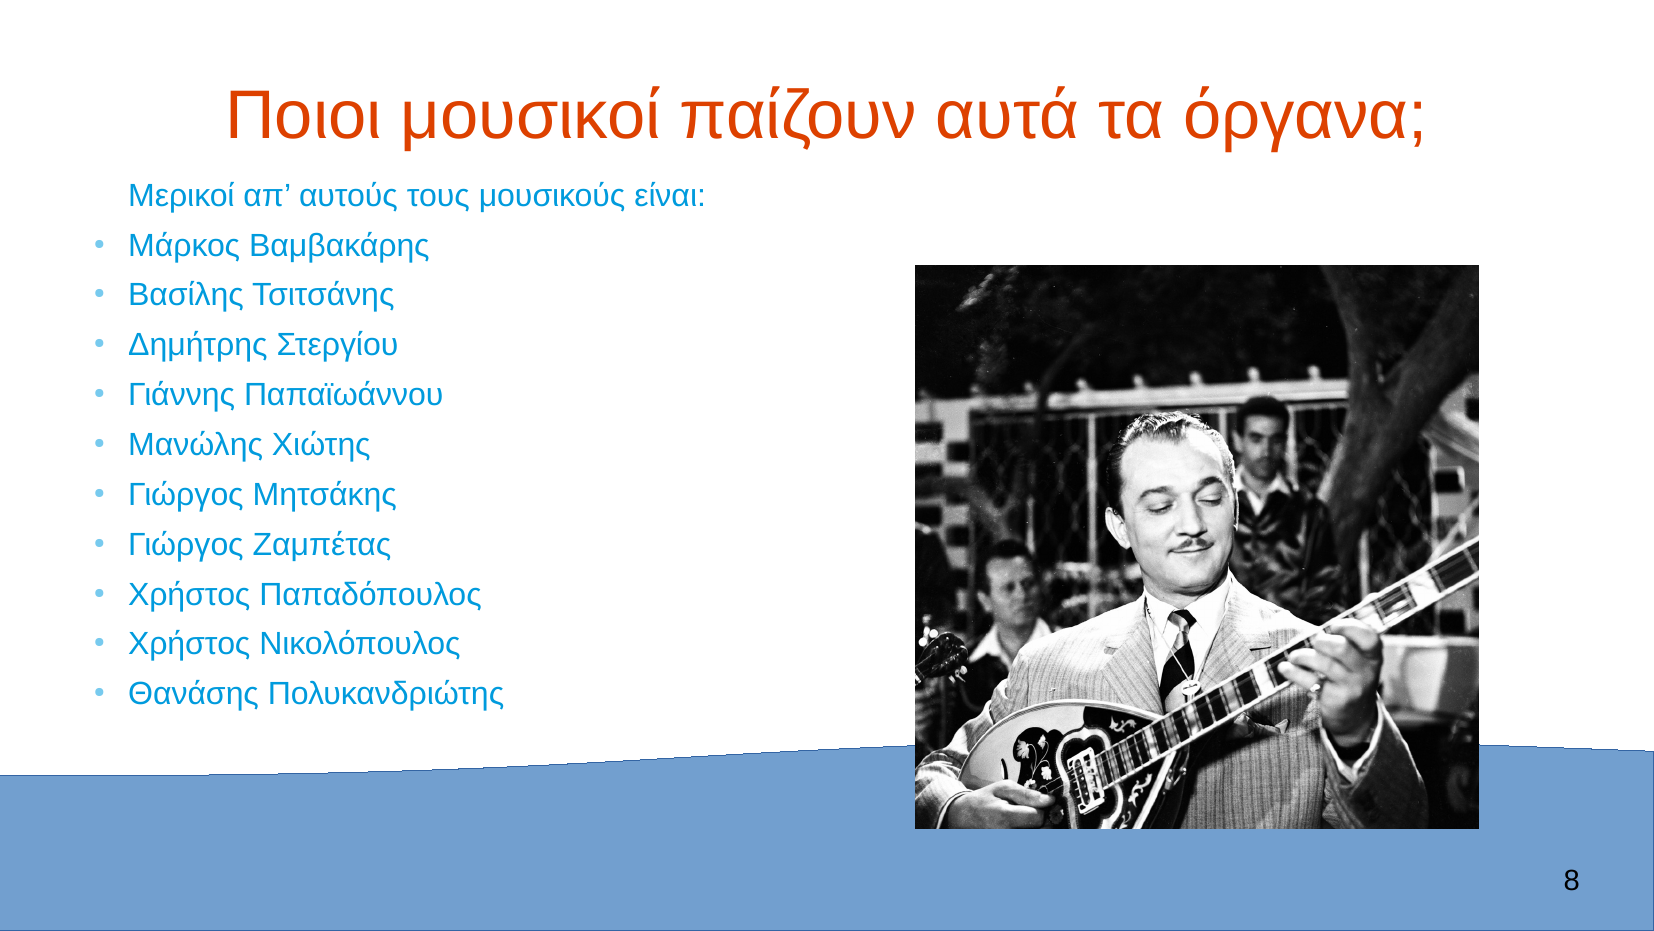

# Ποιοι μουσικοί παίζουν αυτά τα όργανα;
Μερικοί απ’ αυτούς τους μουσικούς είναι:
Μάρκος Βαμβακάρης
Βασίλης Τσιτσάνης
Δημήτρης Στεργίου
Γιάννης Παπαϊωάννου
Μανώλης Χιώτης
Γιώργος Μητσάκης
Γιώργος Ζαμπέτας
Χρήστος Παπαδόπουλος
Χρήστος Νικολόπουλος
Θανάσης Πολυκανδριώτης